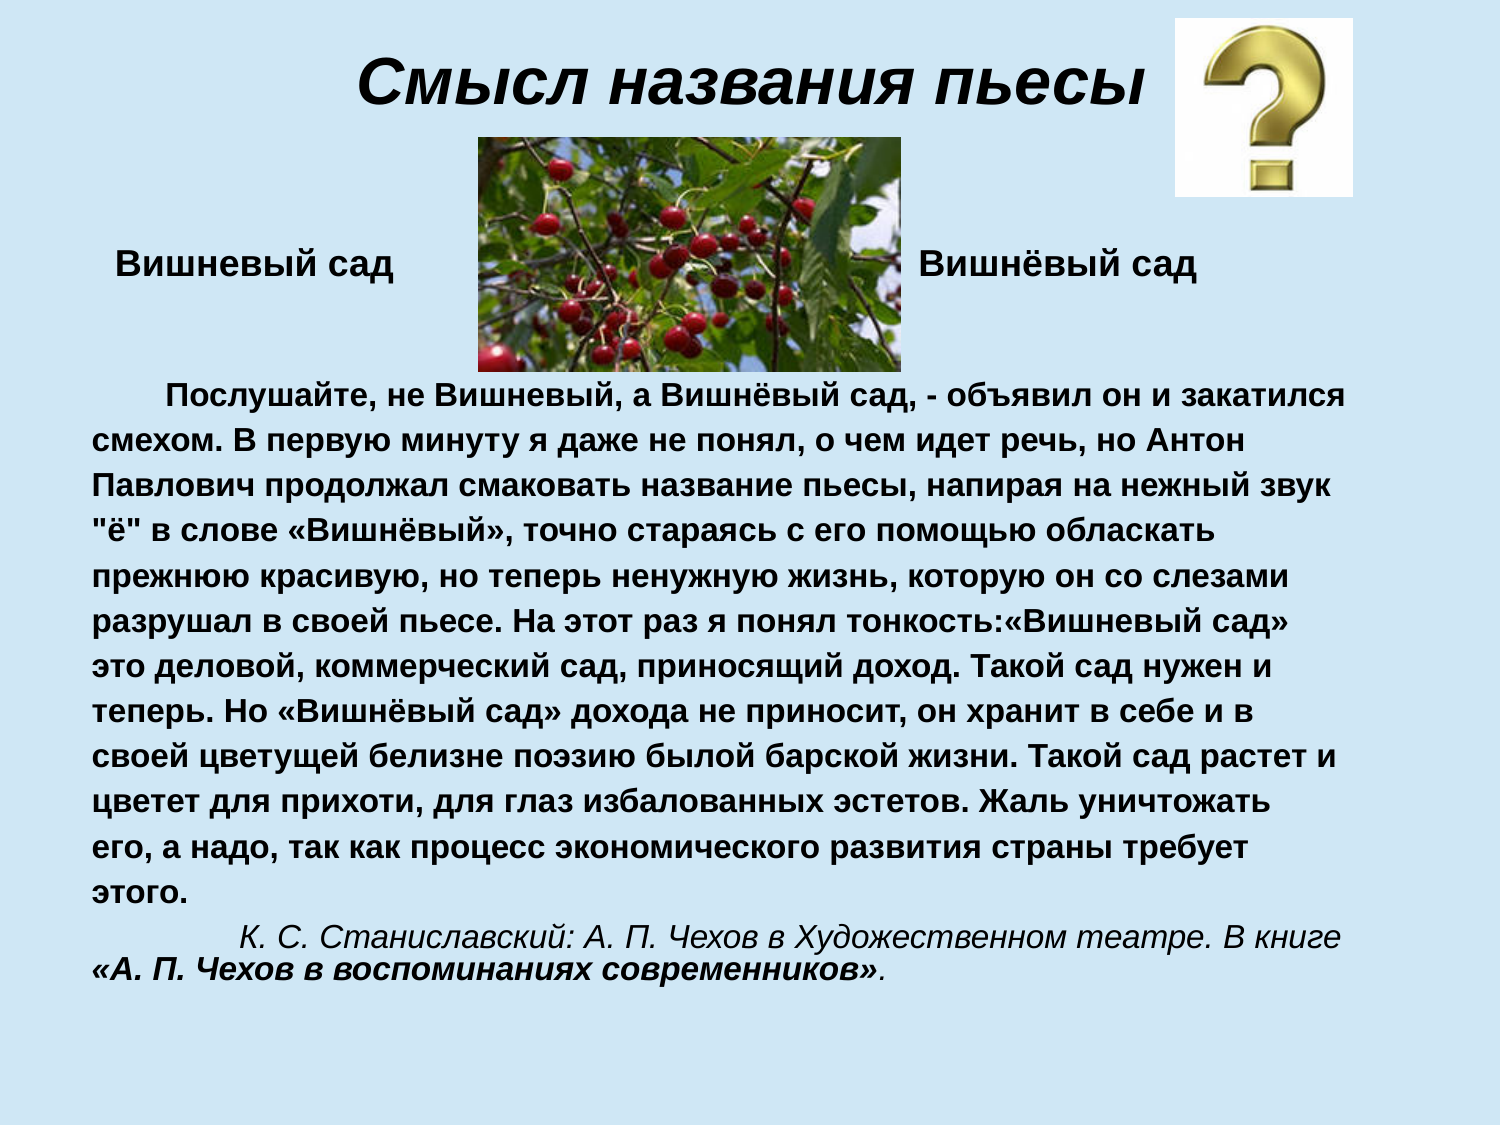

# Смысл названия пьесы
Вишневый сад
Вишнёвый сад
	Послушайте, не Вишневый, а Вишнёвый сад, - объявил он и закатился
смехом. В первую минуту я даже не понял, о чем идет речь, но Антон
Павлович продолжал смаковать название пьесы, напирая на нежный звук
"ё" в слове «Вишнёвый», точно стараясь с его помощью обласкать
прежнюю красивую, но теперь ненужную жизнь, которую он со слезами
разрушал в своей пьесе. На этот раз я понял тонкость:«Вишневый сад»
это деловой, коммерческий сад, приносящий доход. Такой сад нужен и
теперь. Но «Вишнёвый сад» дохода не приносит, он хранит в себе и в
своей цветущей белизне поэзию былой барской жизни. Такой сад растет и
цветет для прихоти, для глаз избалованных эстетов. Жаль уничтожать
его, а надо, так как процесс экономического развития страны требует
этого.
		К. С. Станиславский: А. П. Чехов в Художественном театре. В книге «А. П. Чехов в воспоминаниях современников».